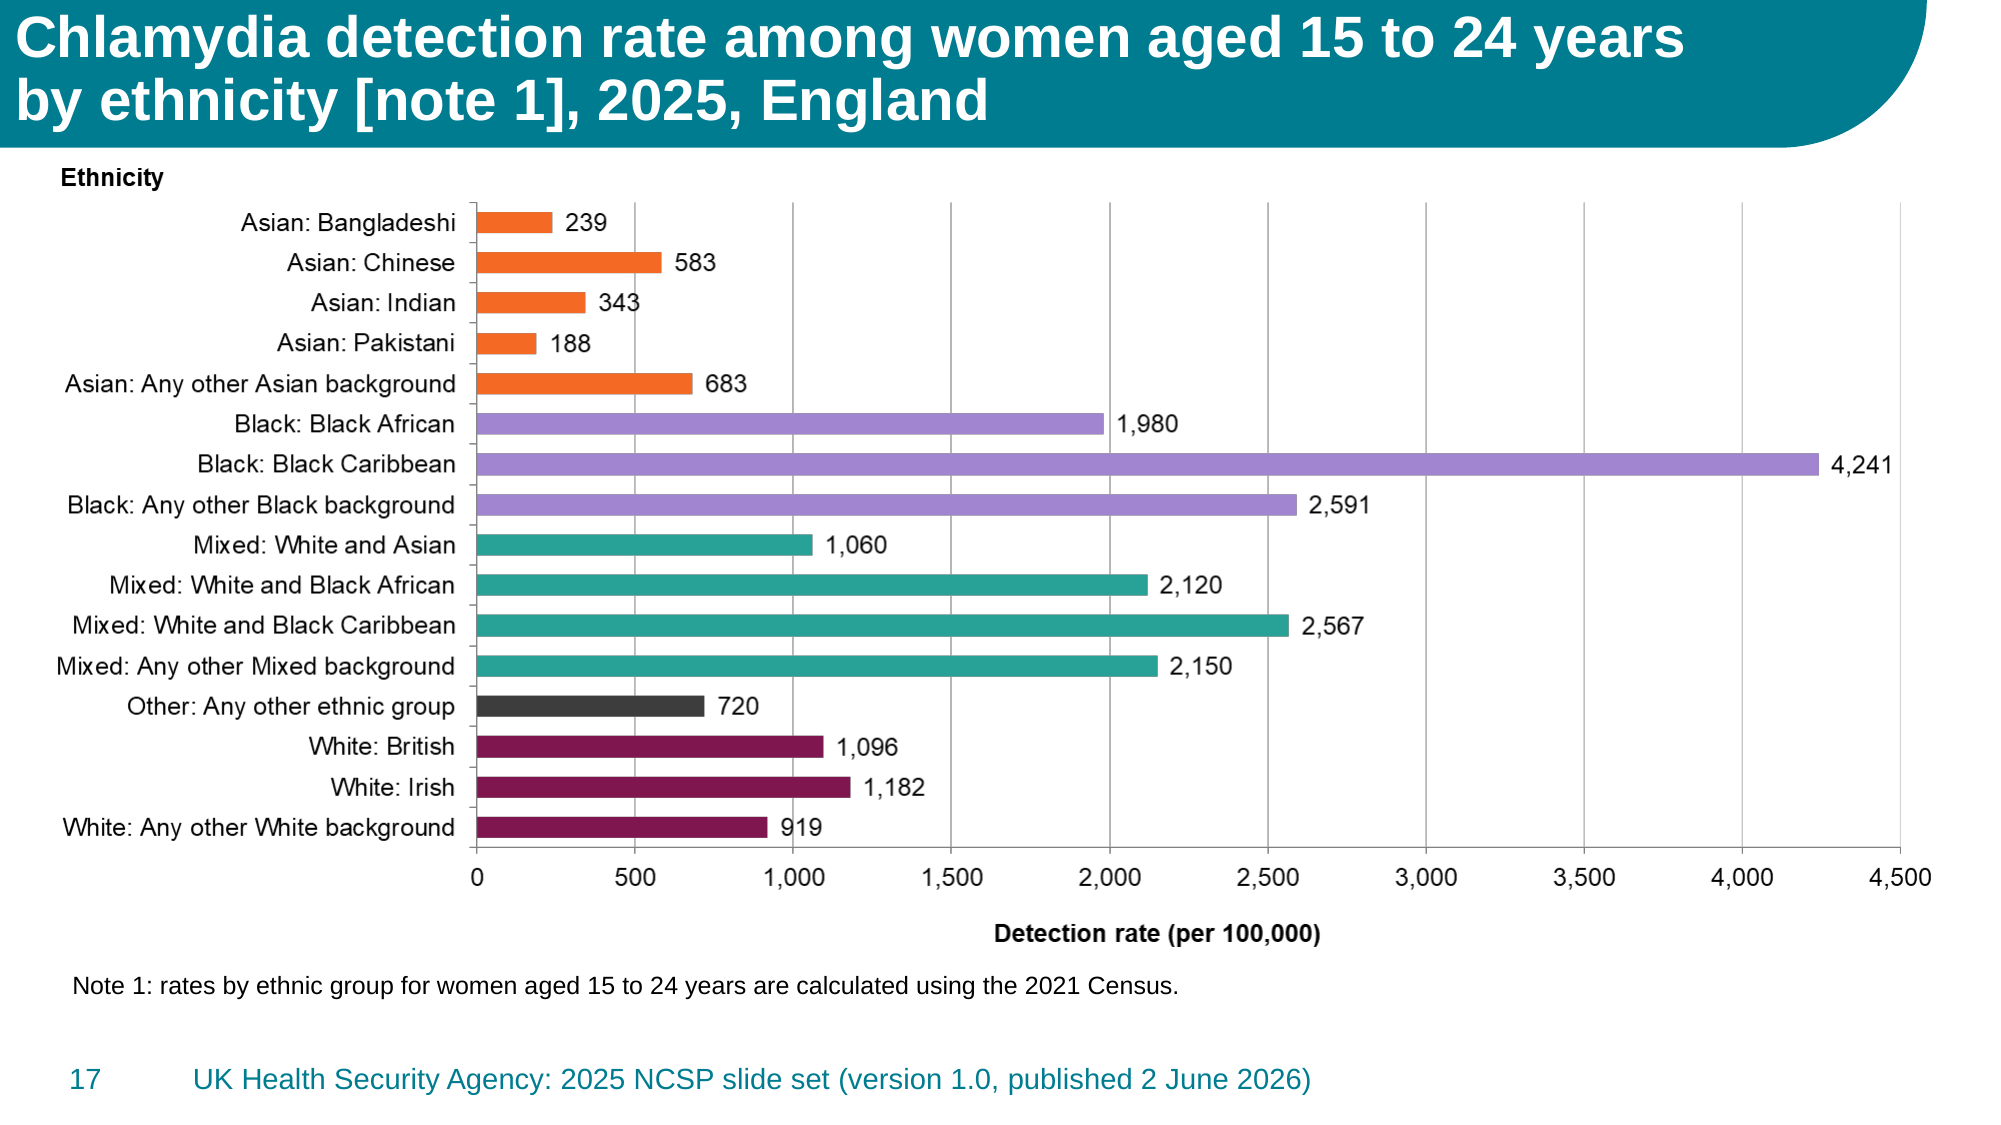

# Chlamydia detection rate among women aged 15 to 24 years by ethnicity [note 1], 2025, England
Note 1: rates by ethnic group for women aged 15 to 24 years are calculated using the 2021 Census.
8